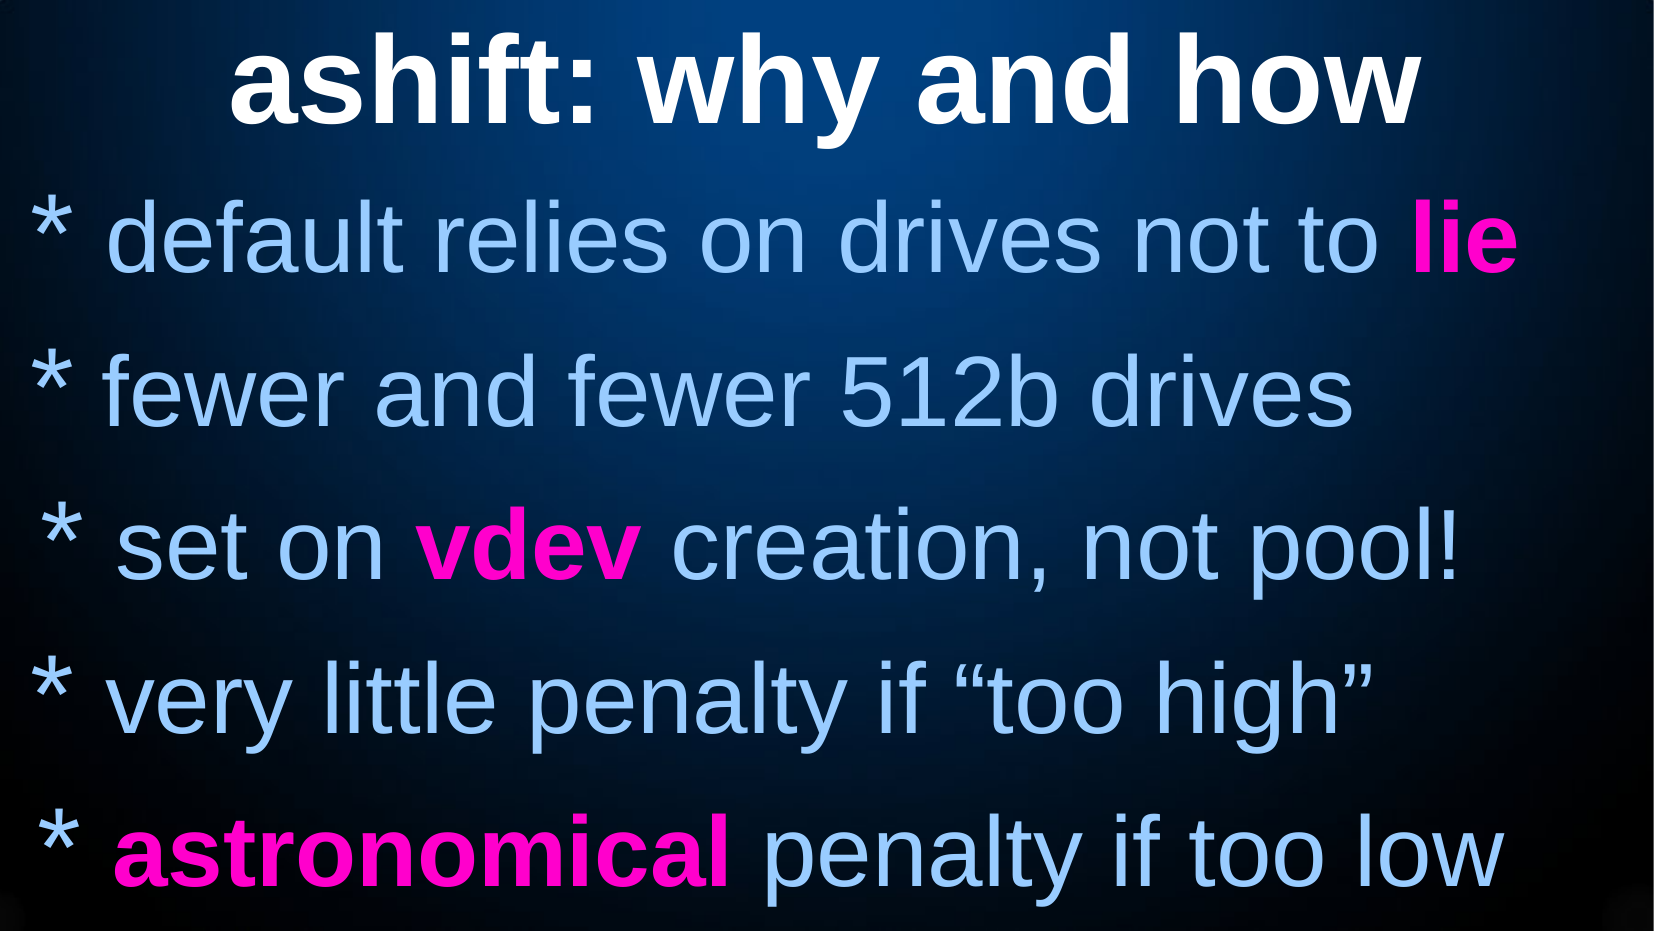

# ashift: why and how
* default relies on drives not to lie
* fewer and fewer 512b drives
 * set on vdev creation, not pool!
* very little penalty if “too high”
 * astronomical penalty if too low